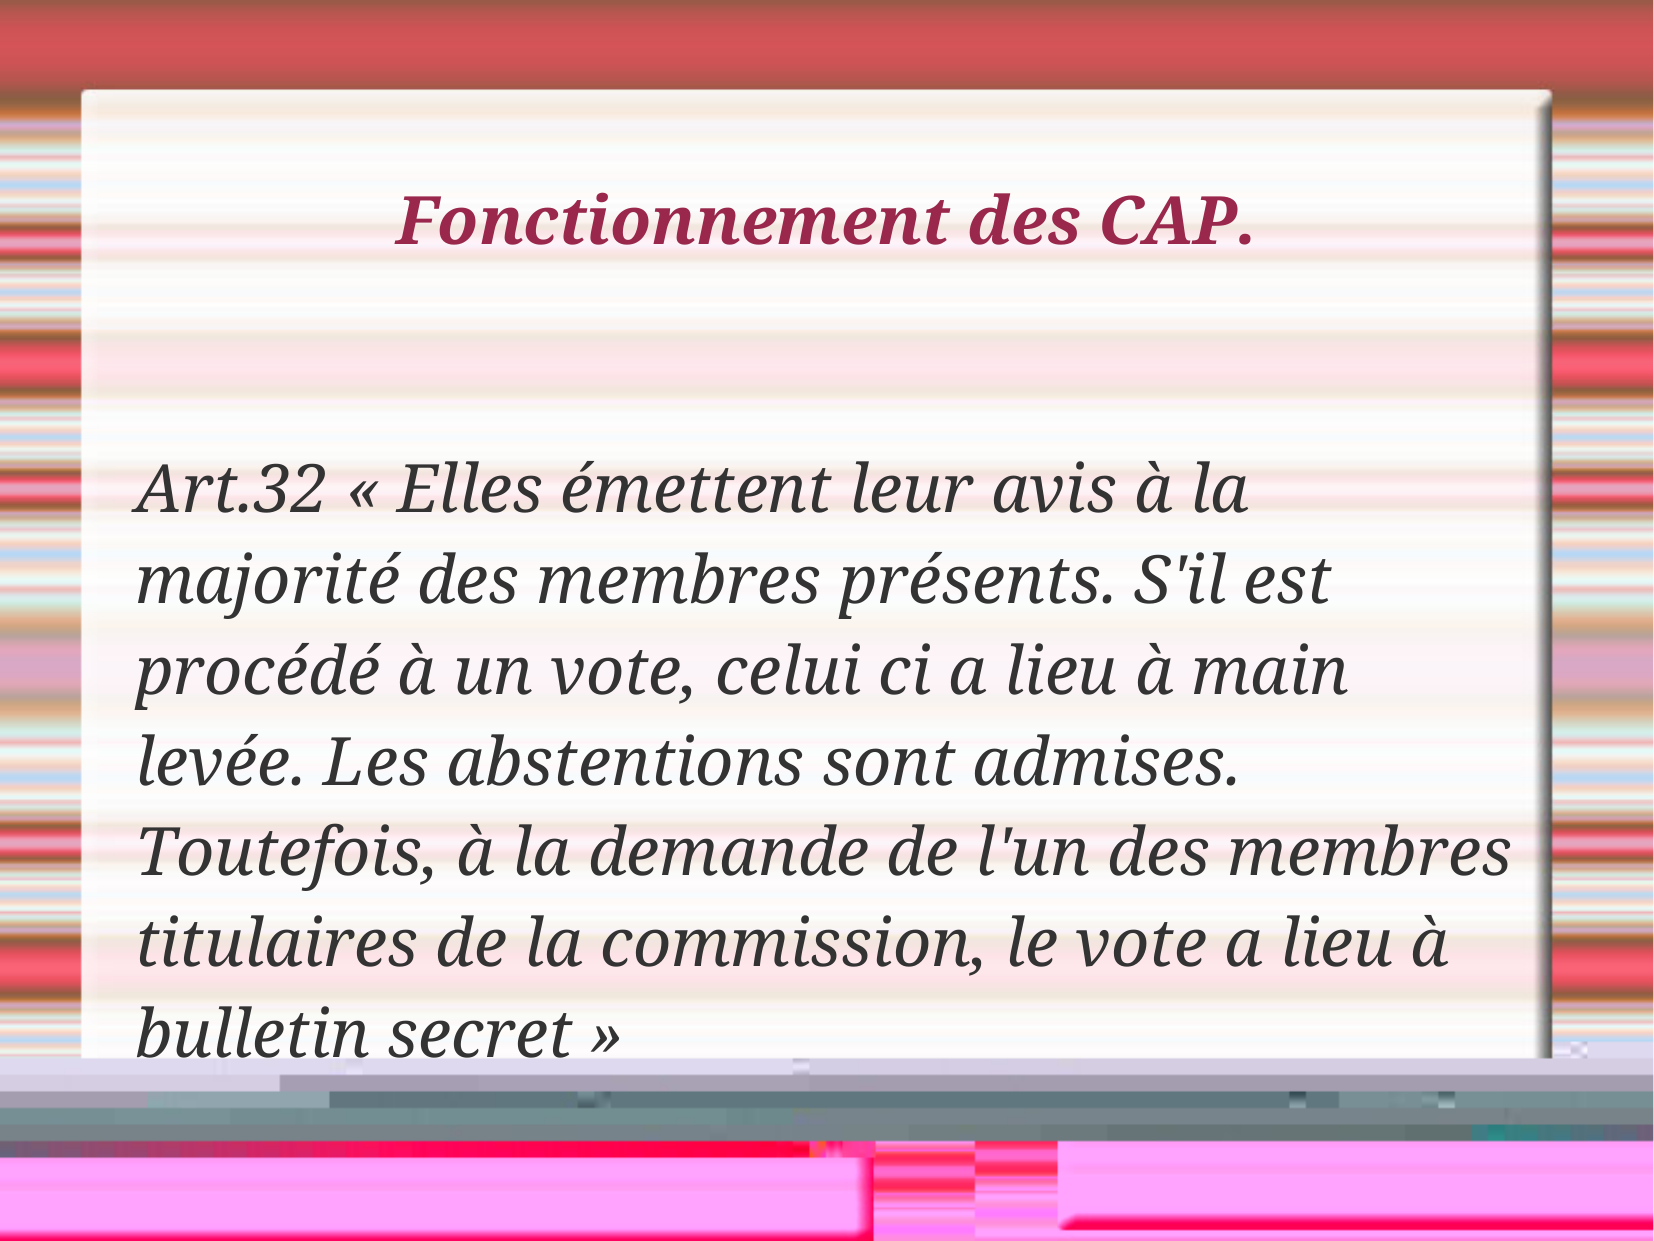

# Fonctionnement des CAP.
Art.32 « Elles émettent leur avis à la majorité des membres présents. S'il est procédé à un vote, celui ci a lieu à main levée. Les abstentions sont admises. Toutefois, à la demande de l'un des membres titulaires de la commission, le vote a lieu à bulletin secret »